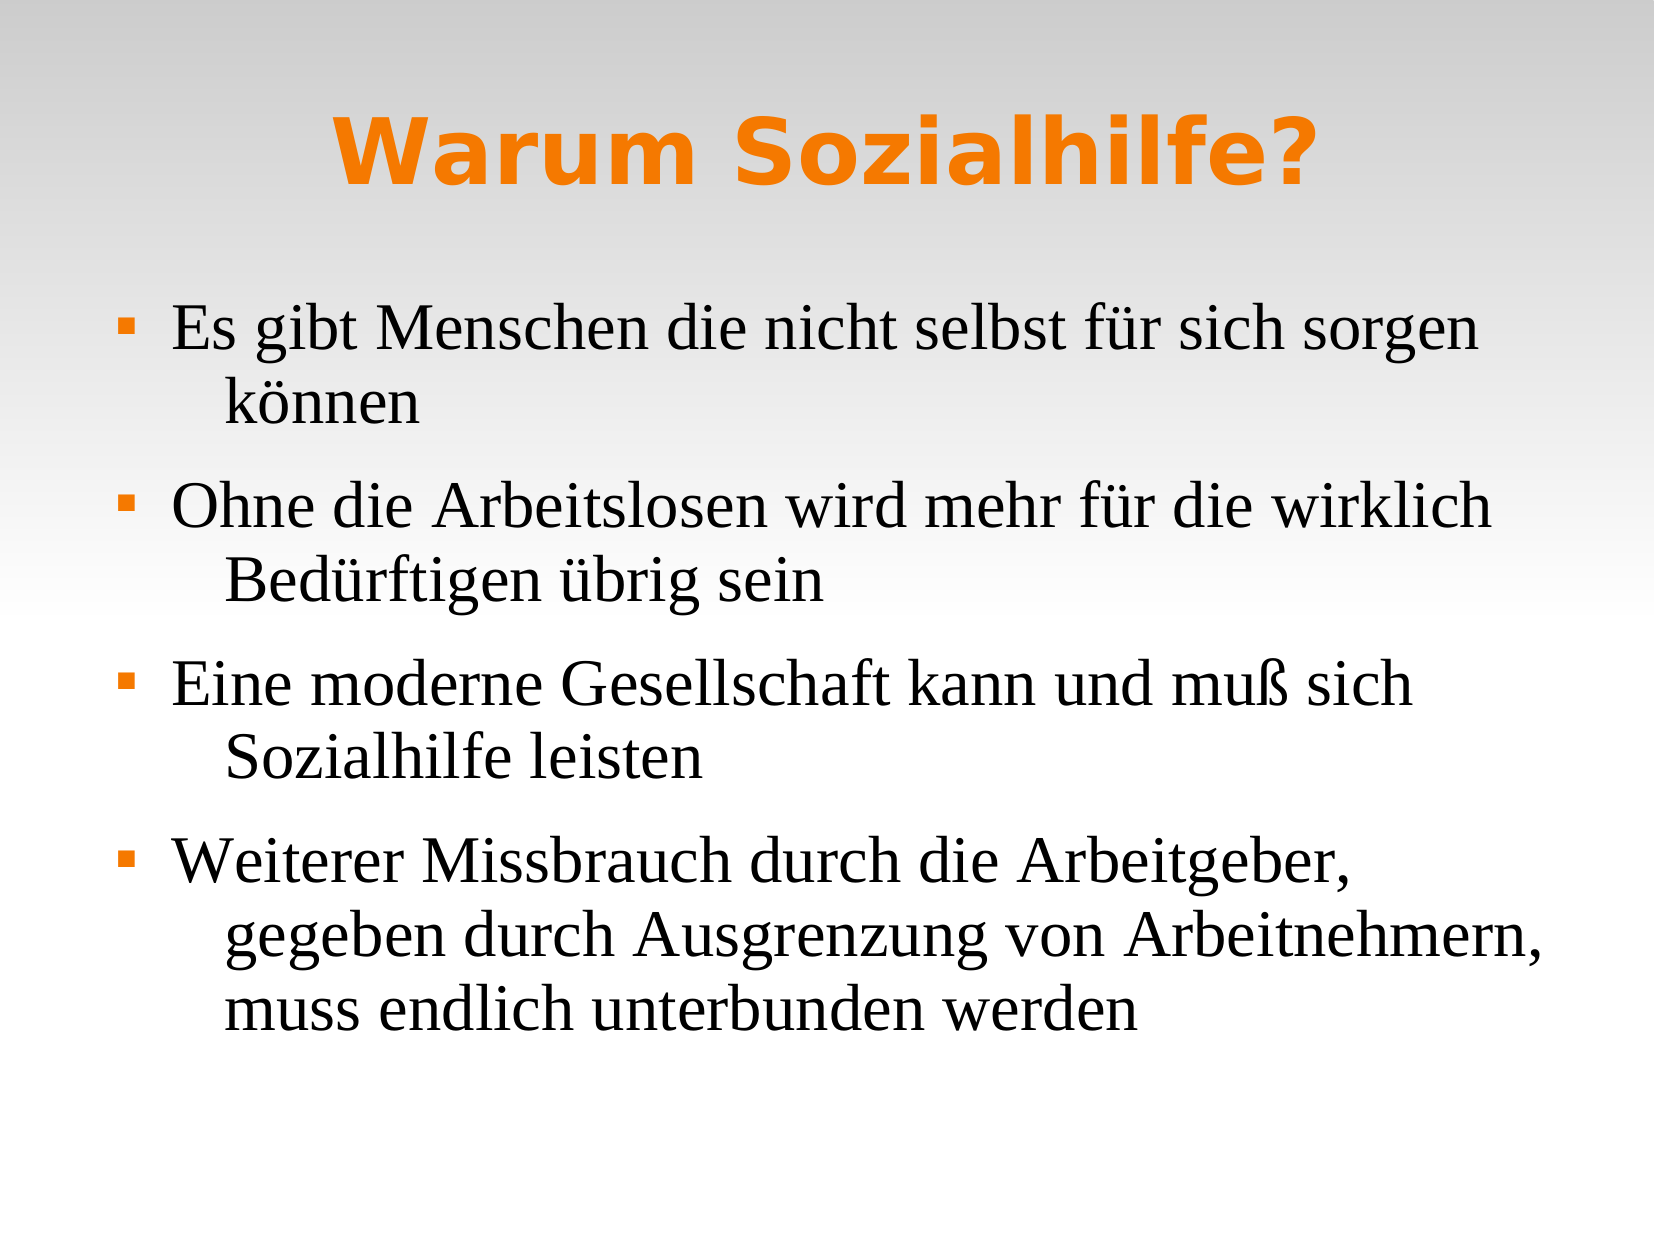

# Warum Sozialhilfe?
Es gibt Menschen die nicht selbst für sich sorgen können
Ohne die Arbeitslosen wird mehr für die wirklich Bedürftigen übrig sein
Eine moderne Gesellschaft kann und muß sich Sozialhilfe leisten
Weiterer Missbrauch durch die Arbeitgeber, gegeben durch Ausgrenzung von Arbeitnehmern, muss endlich unterbunden werden